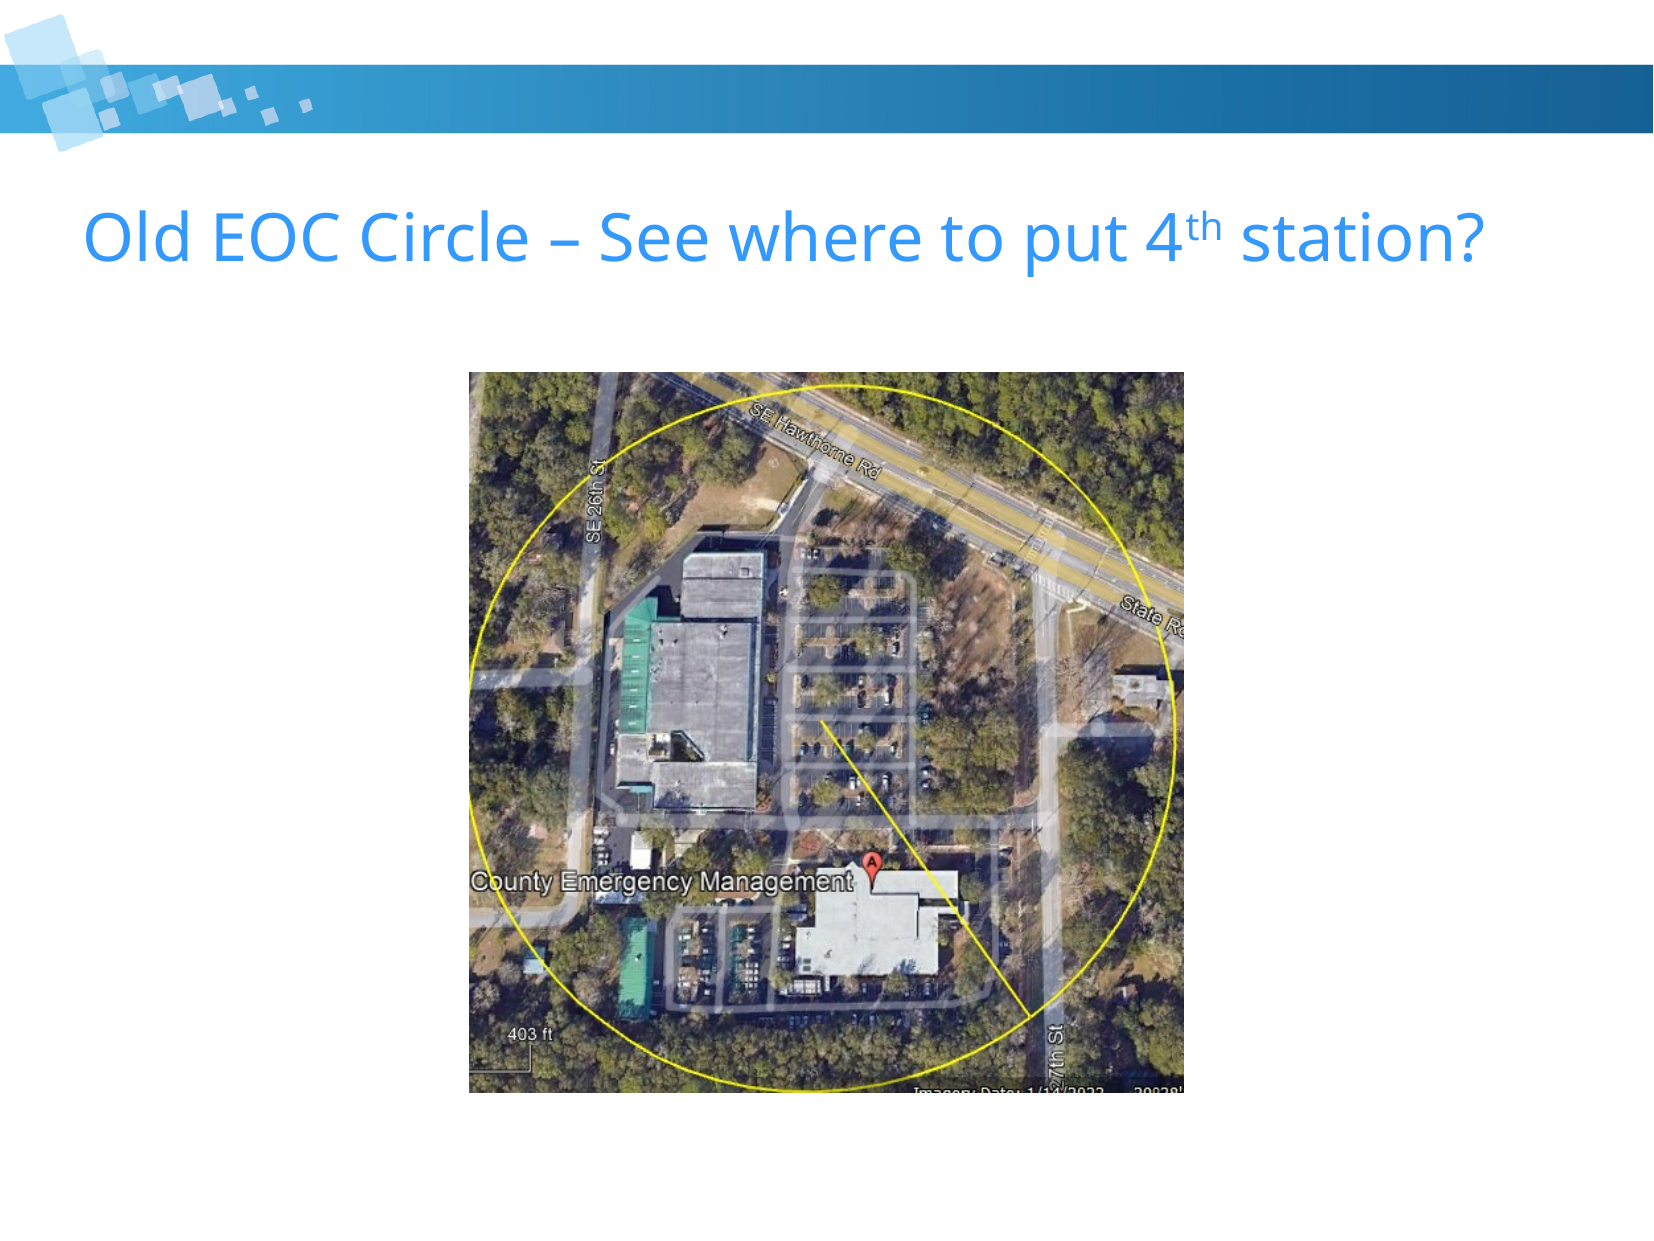

# Old EOC Circle – See where to put 4th station?